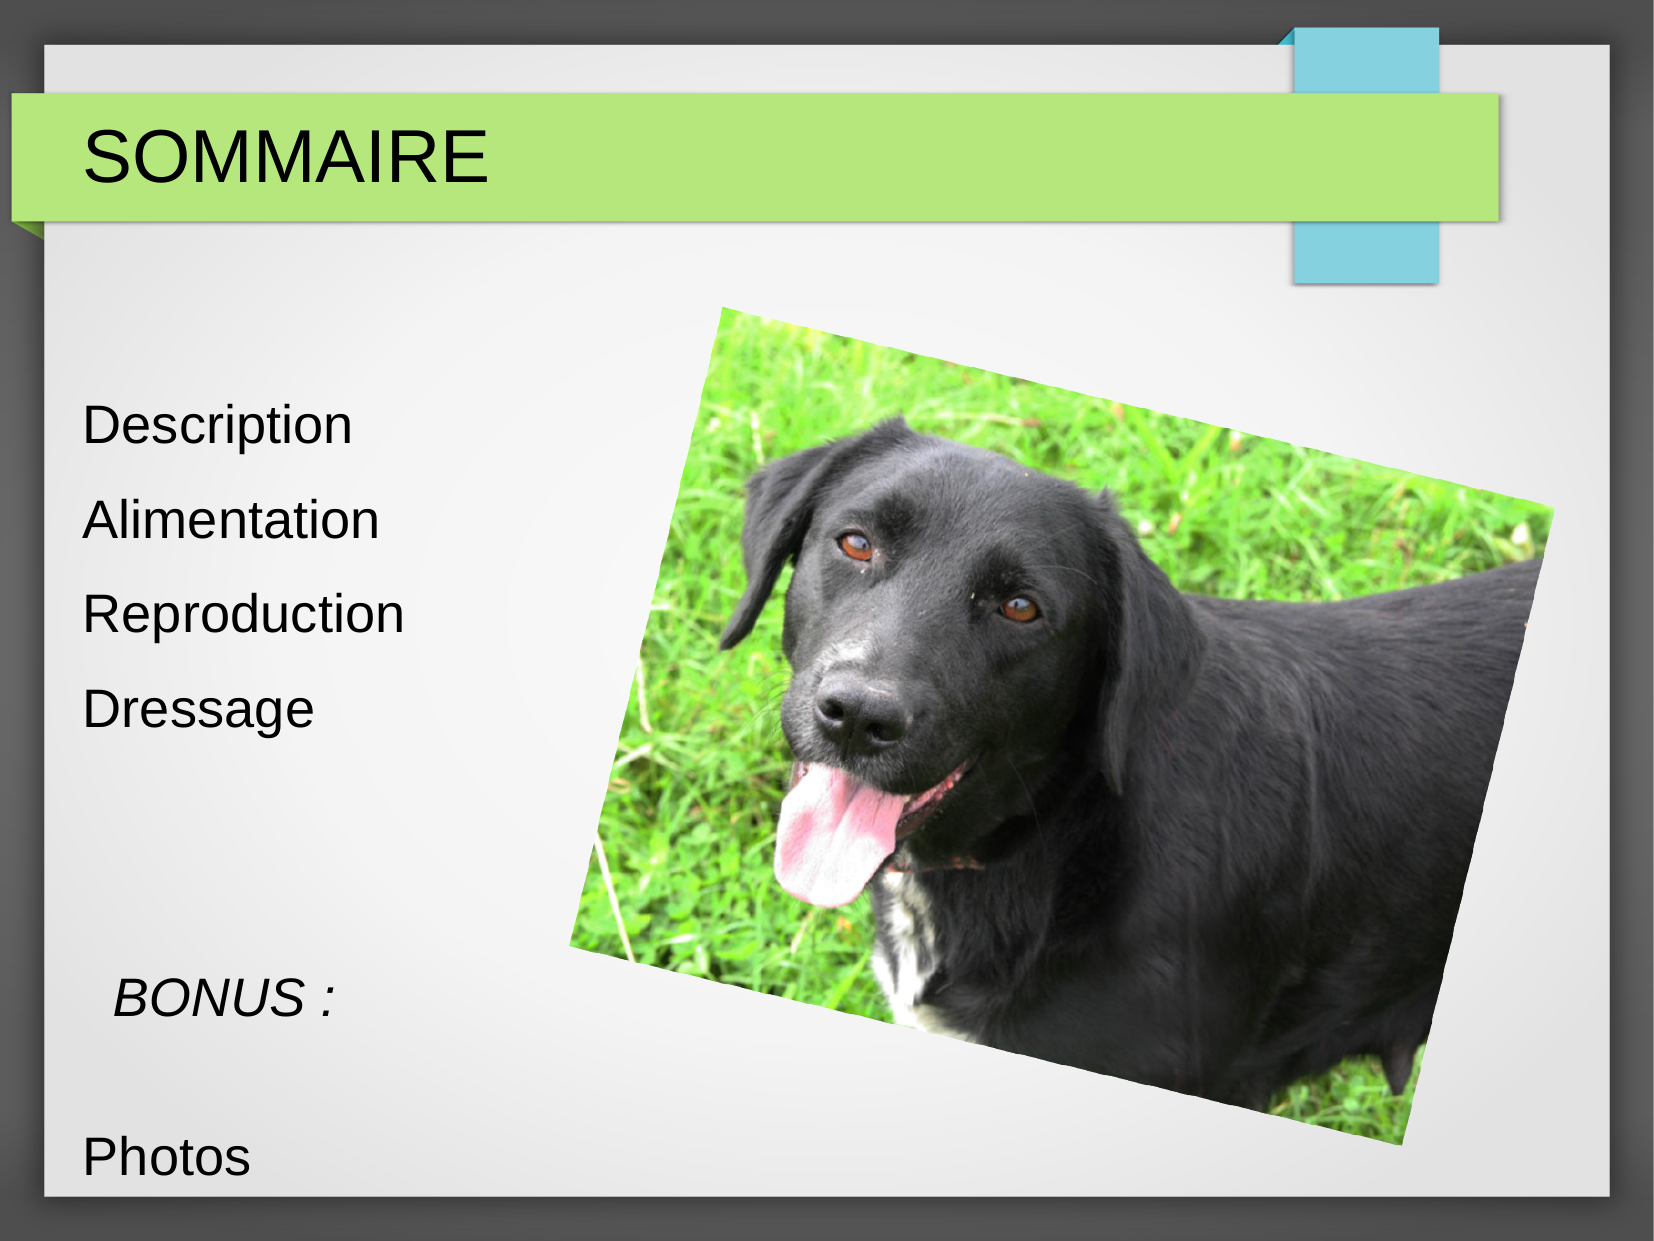

# SOMMAIRE
Description
Alimentation
Reproduction
Dressage
 BONUS :
Photos